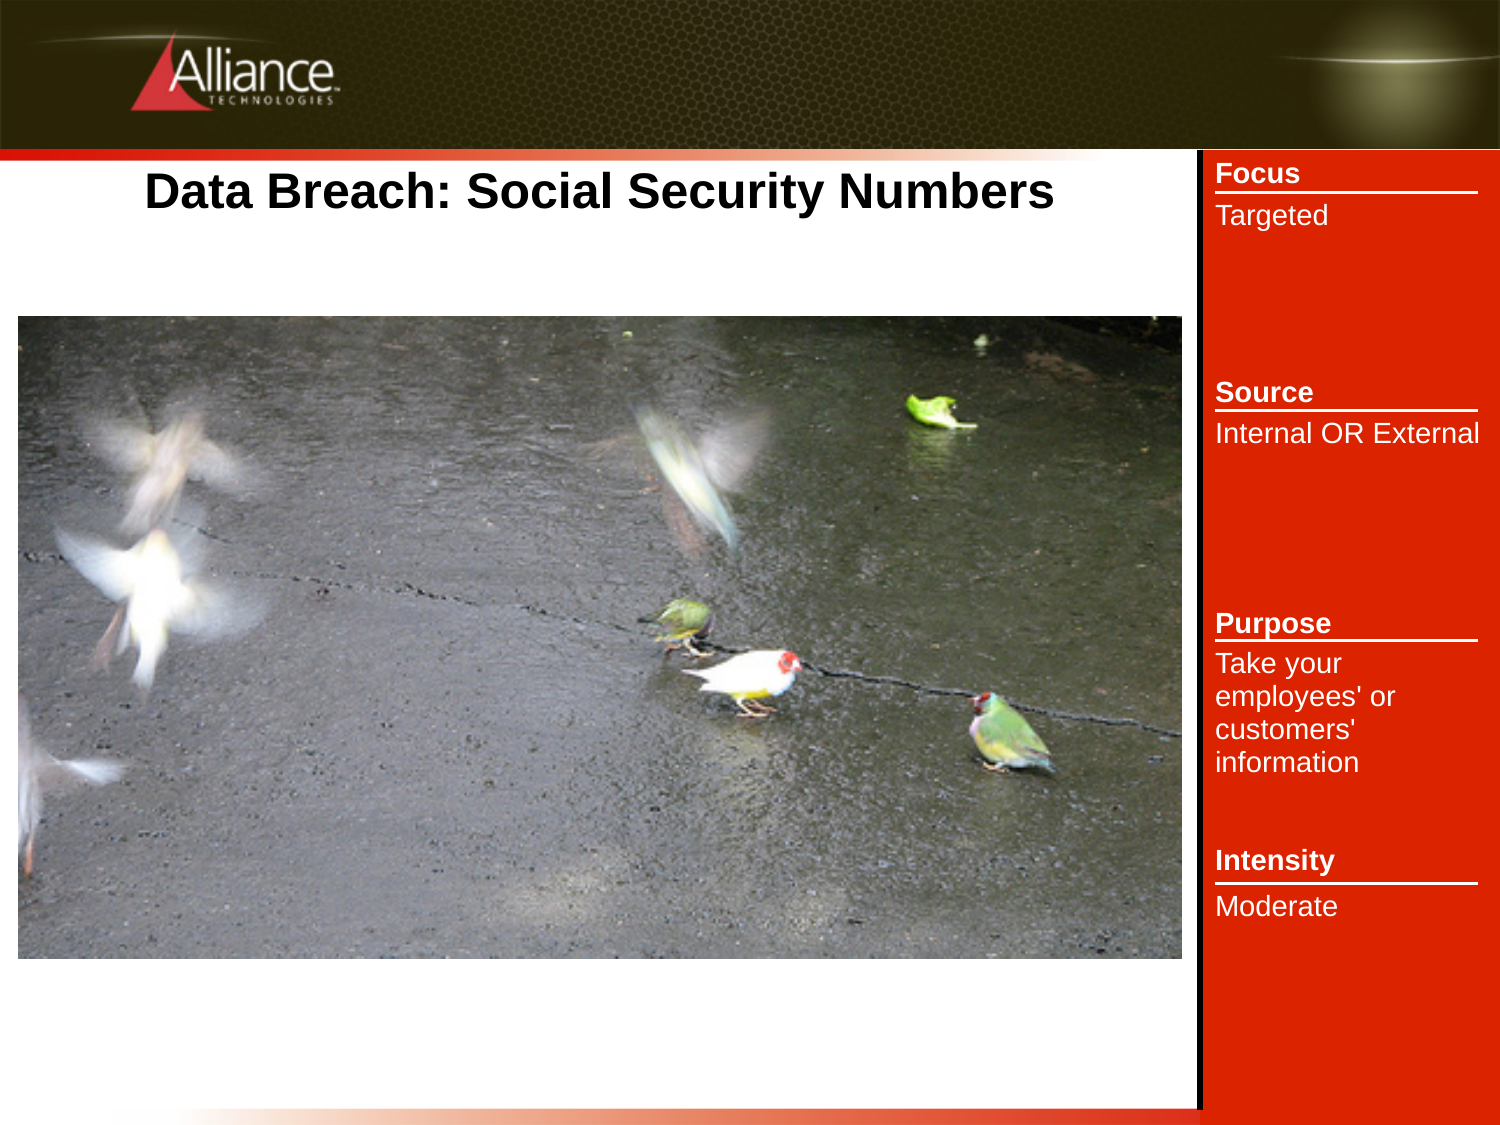

Focus
Data Breach: Social Security Numbers
Targeted
Source
Internal OR External
Purpose
Take your employees' or customers' information
Intensity
Moderate